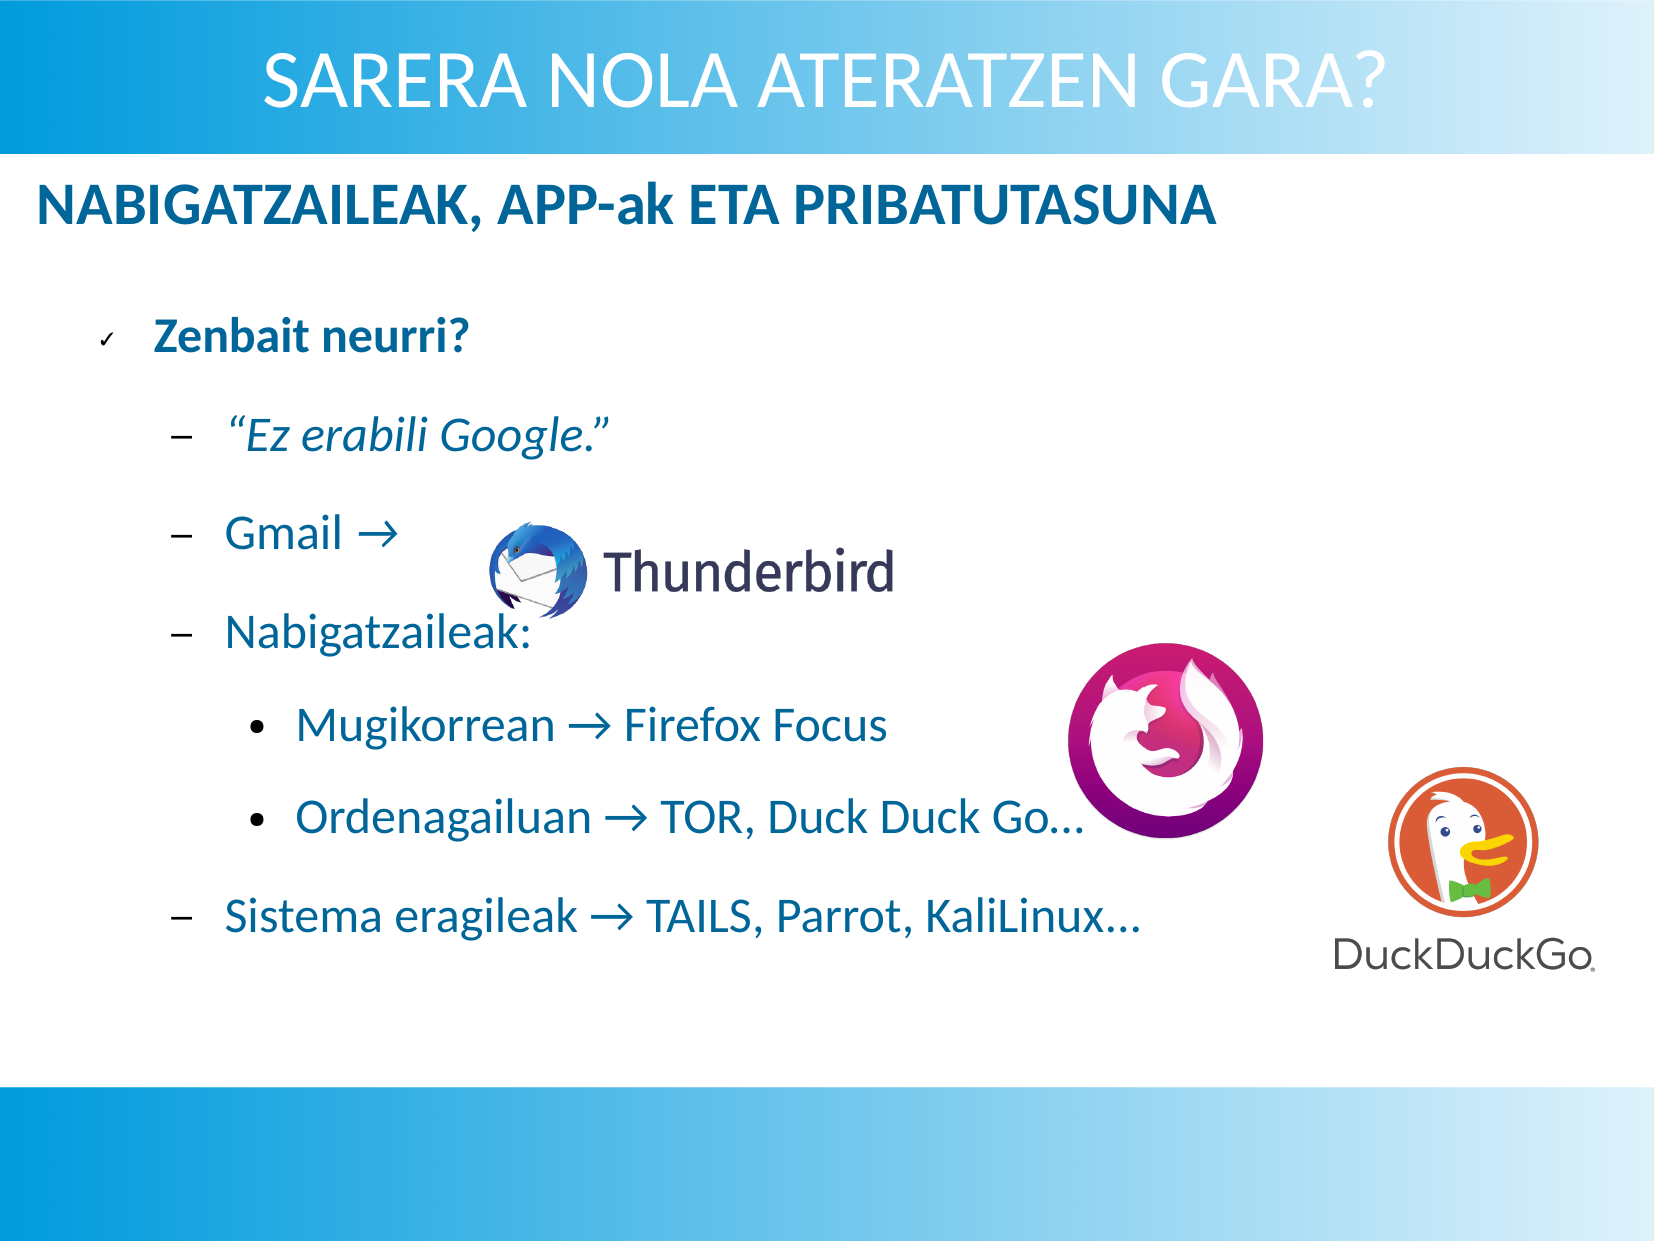

# SARERA NOLA ATERATZEN GARA?
NABIGATZAILEAK, APP-ak ETA PRIBATUTASUNA
Zenbait neurri?
“Ez erabili Google.”
Gmail →
Nabigatzaileak:
Mugikorrean → Firefox Focus
Ordenagailuan → TOR, Duck Duck Go…
Sistema eragileak → TAILS, Parrot, KaliLinux...